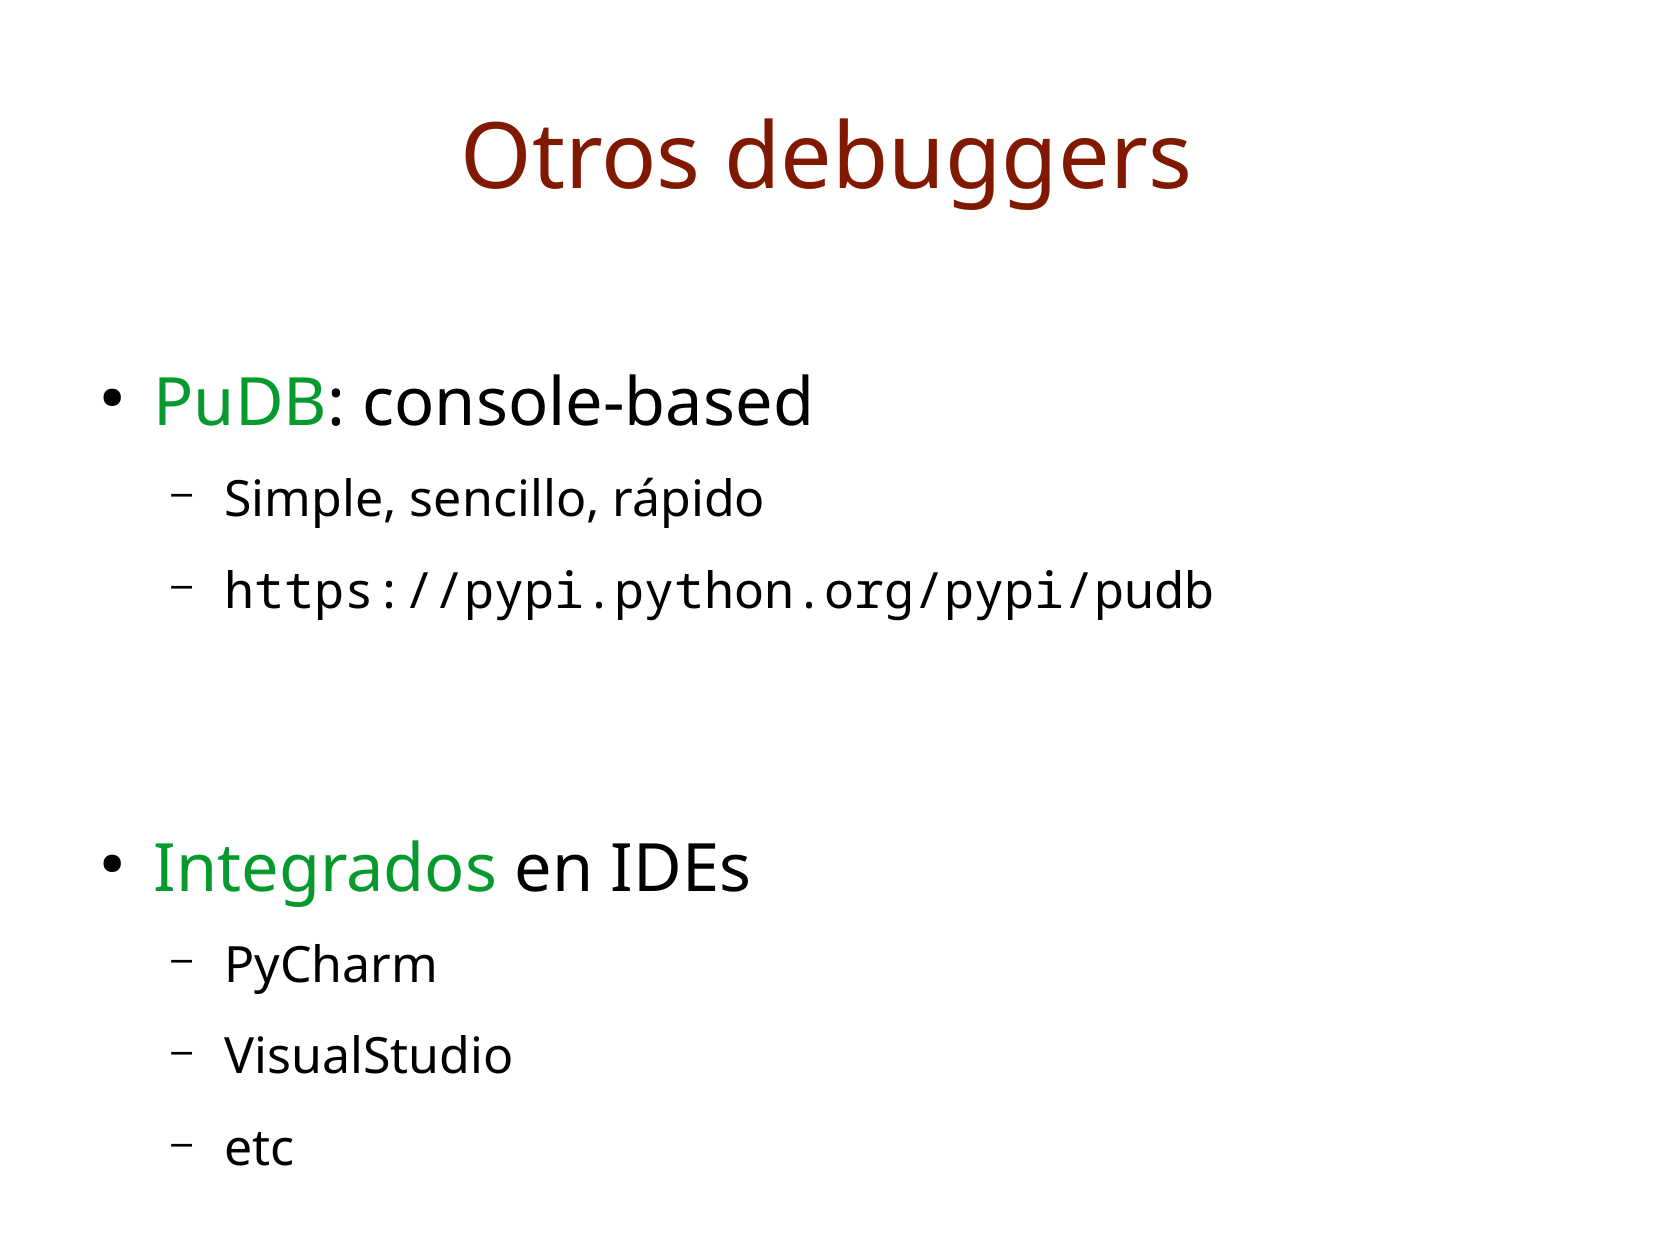

# Otros debuggers
PuDB: console-based
Simple, sencillo, rápido
https://pypi.python.org/pypi/pudb
Integrados en IDEs
PyCharm
VisualStudio
etc